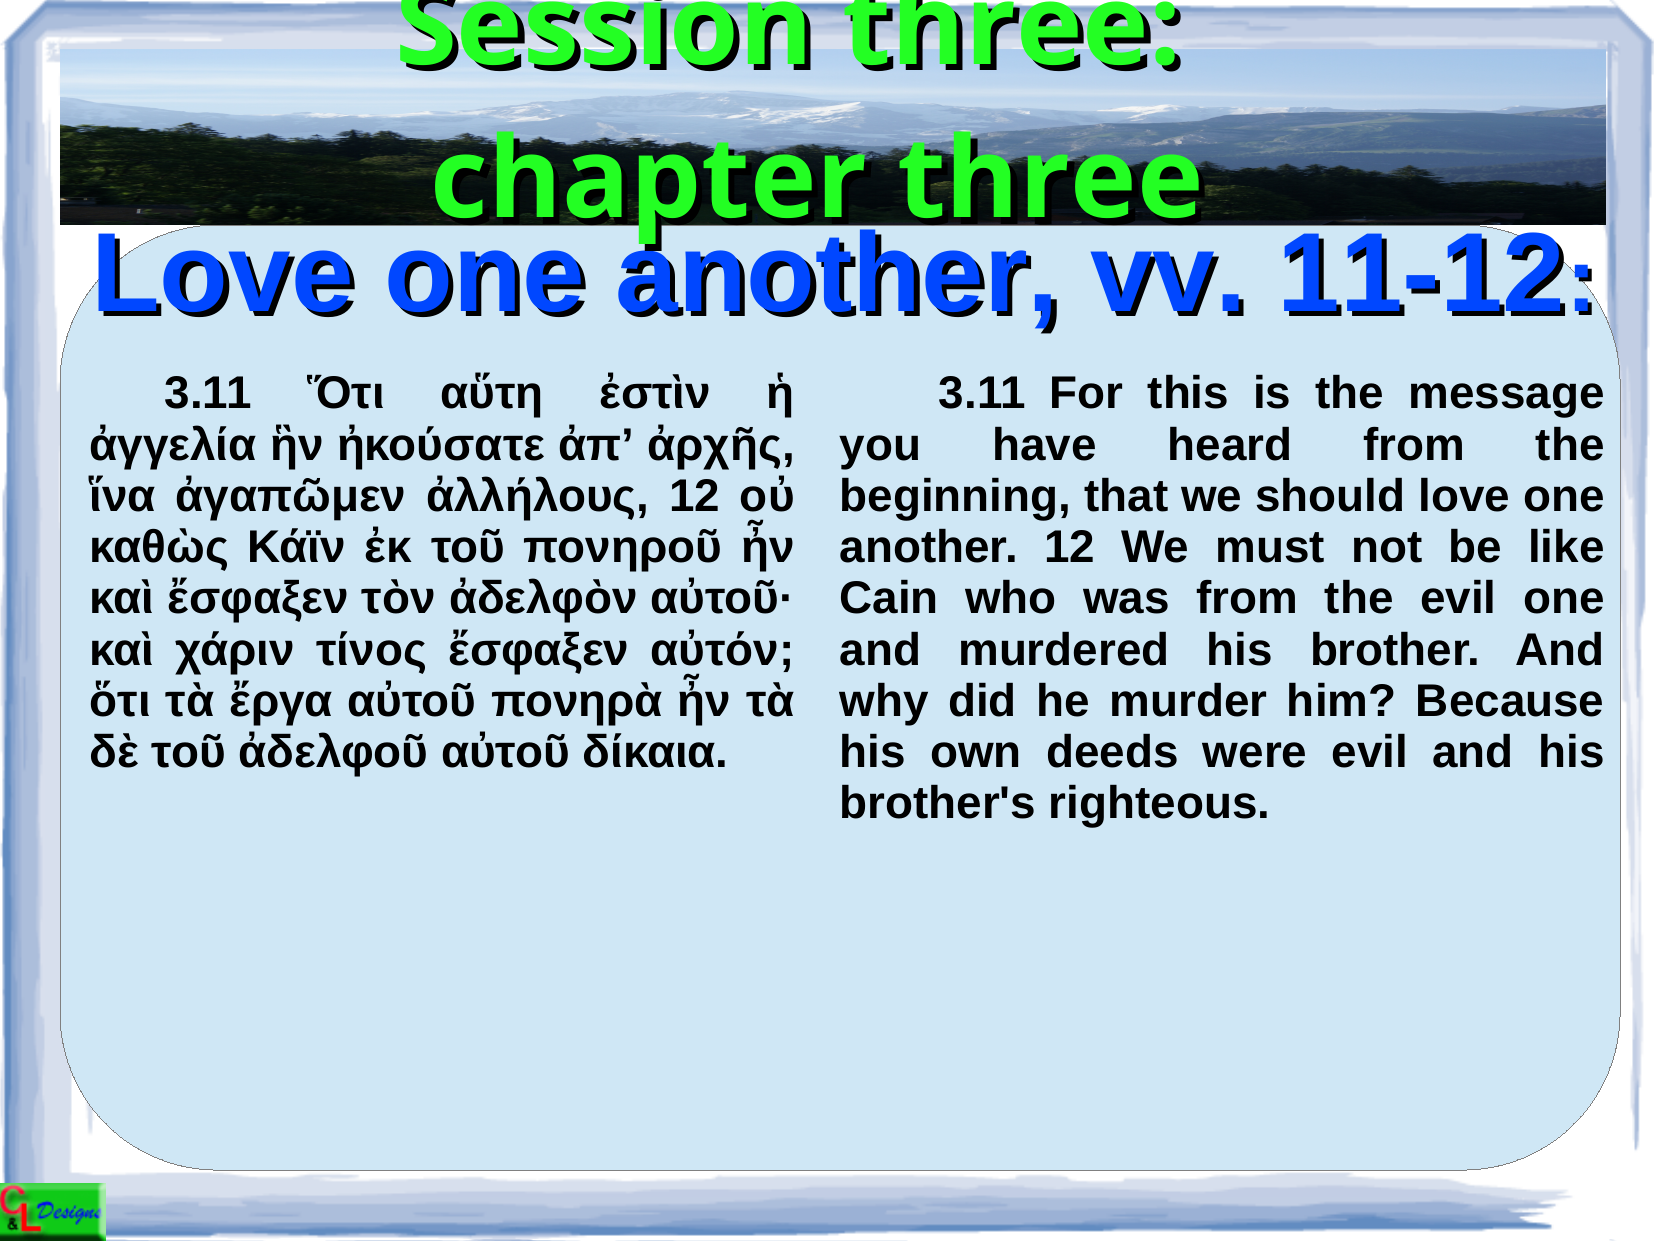

Session three: chapter three
# Love one another, vv. 11-12:
	3.11 Ὅτι αὕτη ἐστὶν ἡ ἀγγελία ἣν ἠκούσατε ἀπʼ ἀρχῆς, ἵνα ἀγαπῶμεν ἀλλήλους, 12 οὐ καθὼς Κάϊν ἐκ τοῦ πονηροῦ ἦν καὶ ἔσφαξεν τὸν ἀδελφὸν αὐτοῦ· καὶ χάριν τίνος ἔσφαξεν αὐτόν; ὅτι τὰ ἔργα αὐτοῦ πονηρὰ ἦν τὰ δὲ τοῦ ἀδελφοῦ αὐτοῦ δίκαια.
	 3.11 For this is the message you have heard from the beginning, that we should love one another. 12 We must not be like Cain who was from the evil one and murdered his brother. And why did he murder him? Because his own deeds were evil and his brother's righteous.